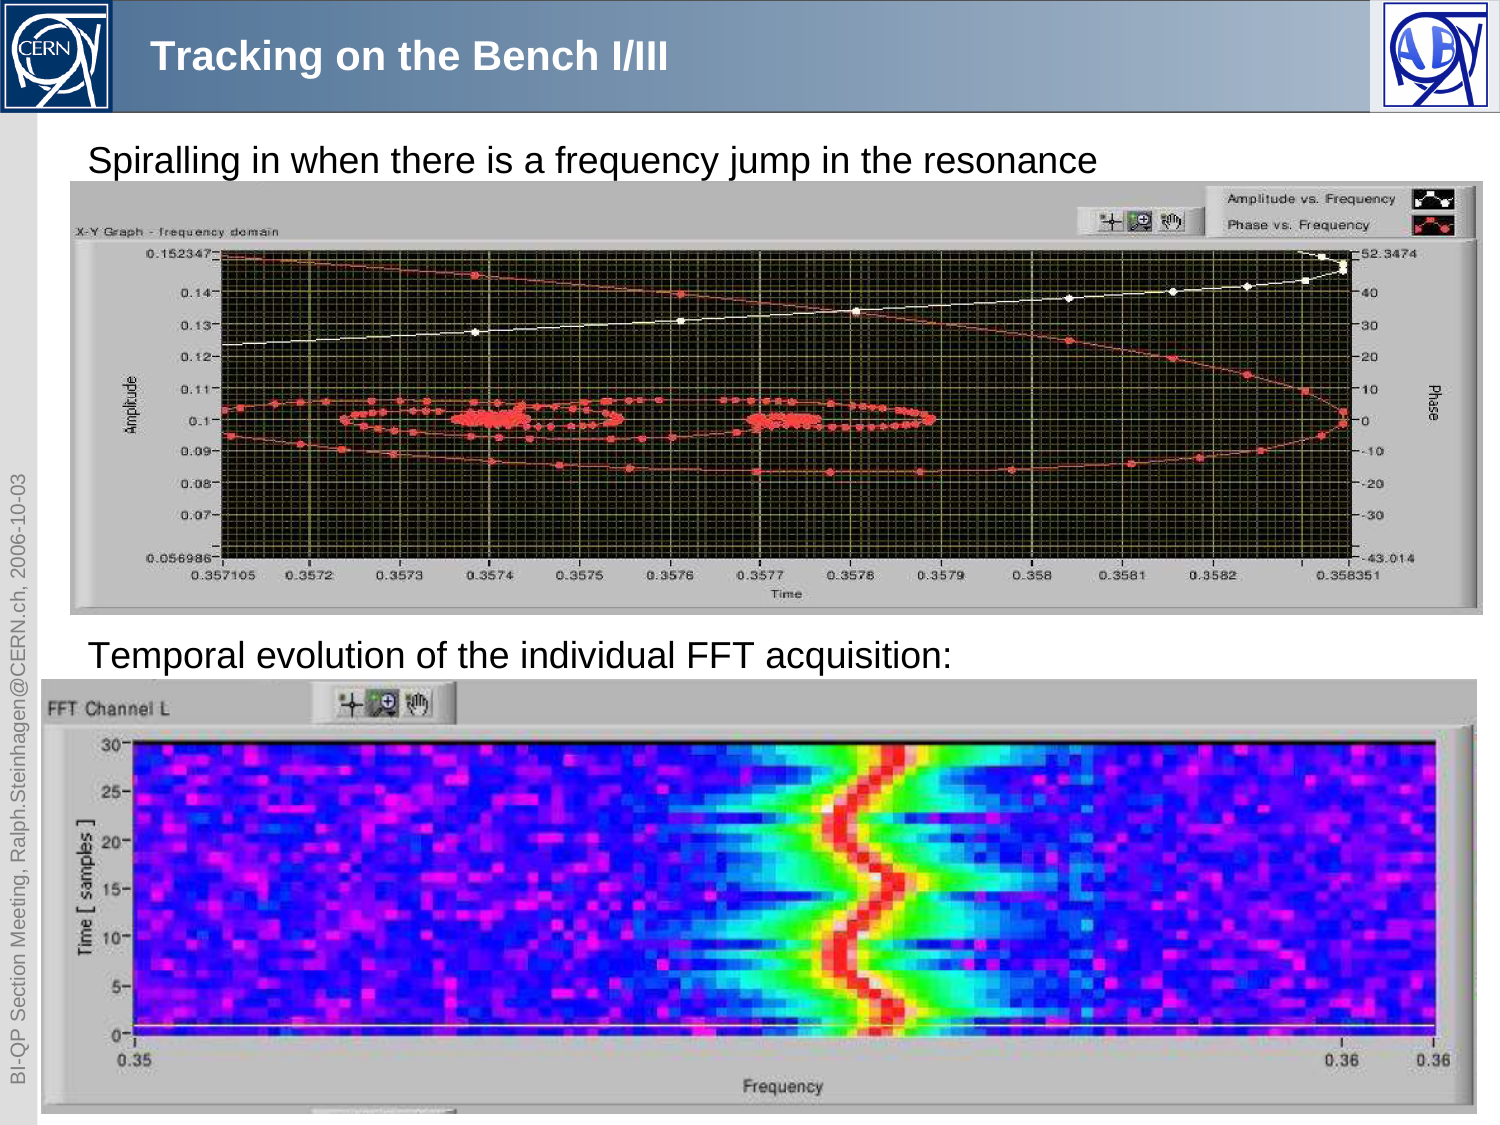

# Tracking on the Bench I/III
Spiralling in when there is a frequency jump in the resonance
Temporal evolution of the individual FFT acquisition: